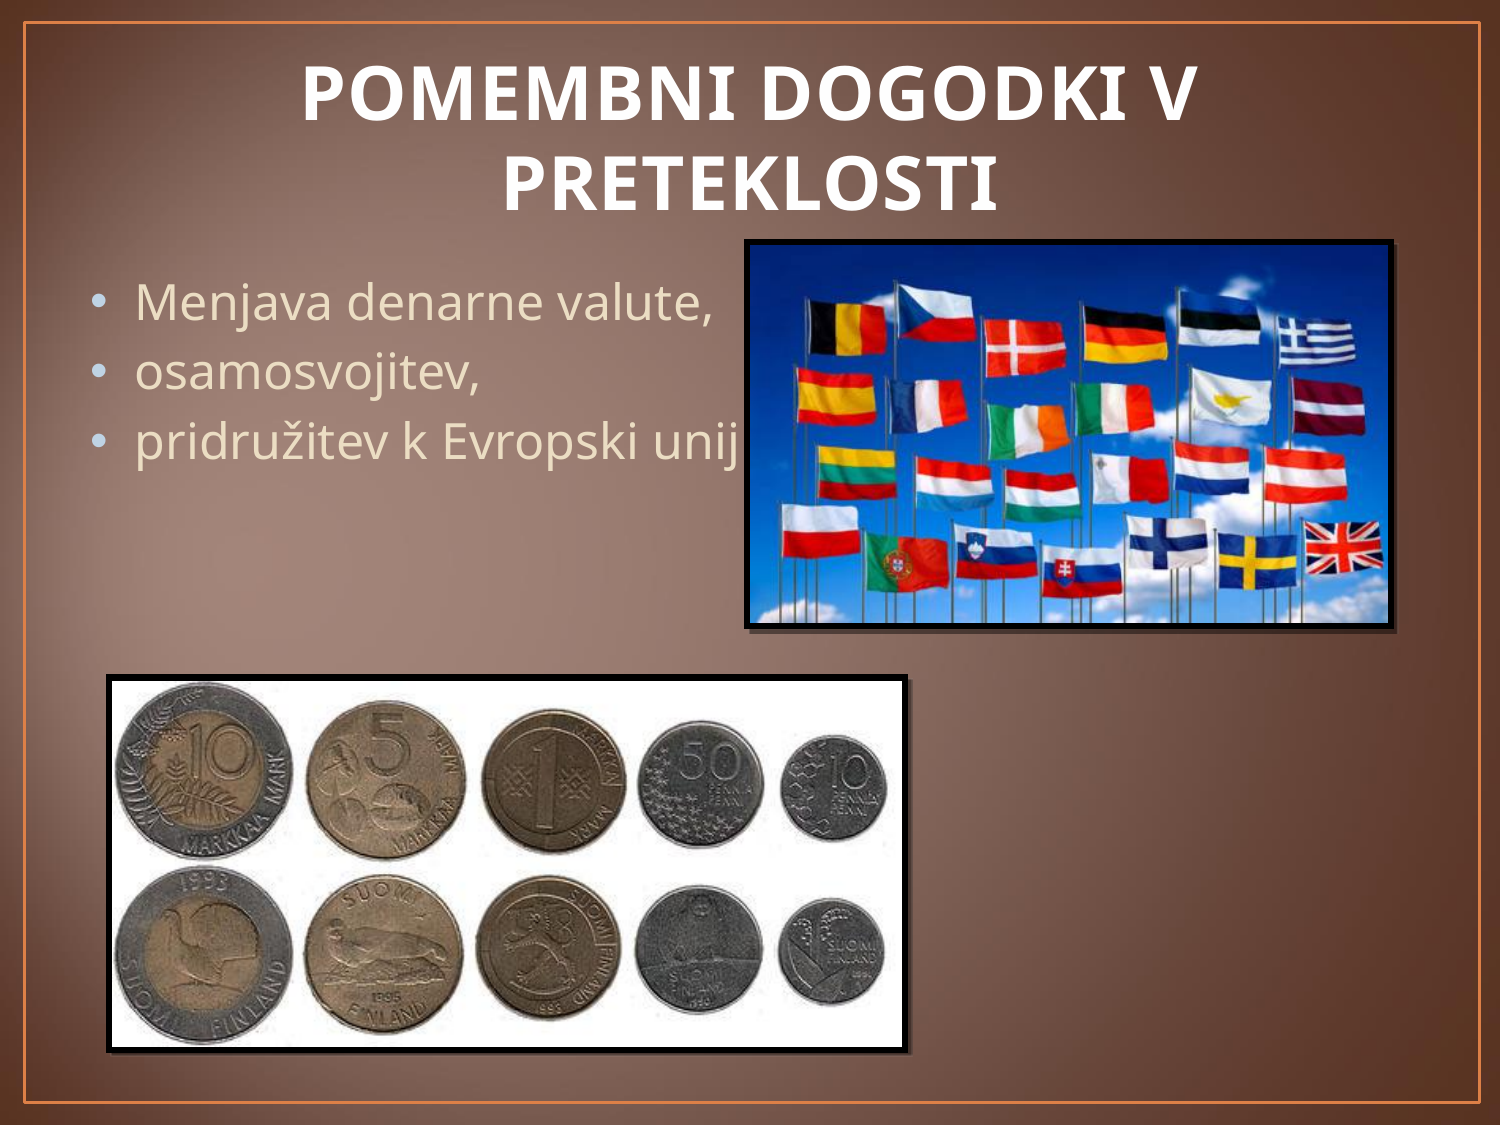

# POMEMBNI DOGODKI V PRETEKLOSTI
Menjava denarne valute,
osamosvojitev,
pridružitev k Evropski uniji.